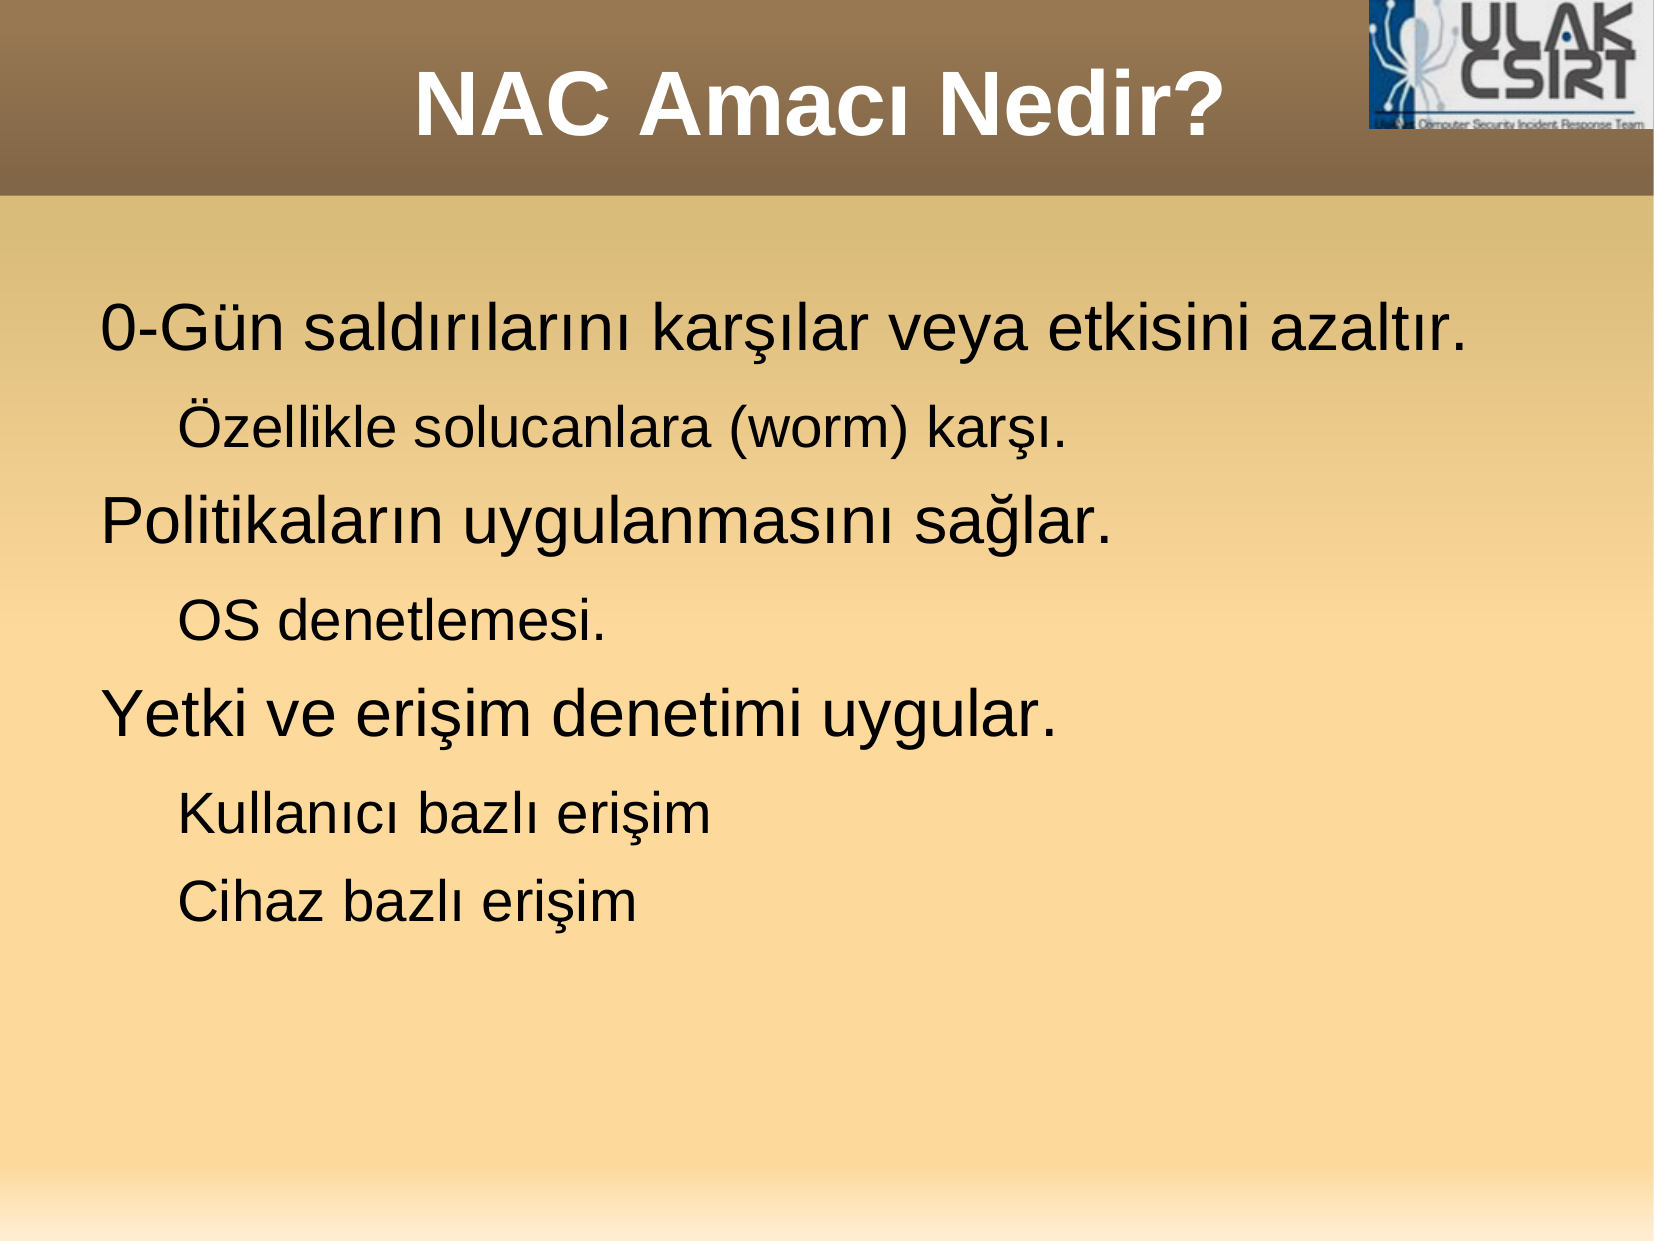

# NAC Amacı Nedir?
0-Gün saldırılarını karşılar veya etkisini azaltır.
Özellikle solucanlara (worm) karşı.
Politikaların uygulanmasını sağlar.
OS denetlemesi.
Yetki ve erişim denetimi uygular.
Kullanıcı bazlı erişim
Cihaz bazlı erişim